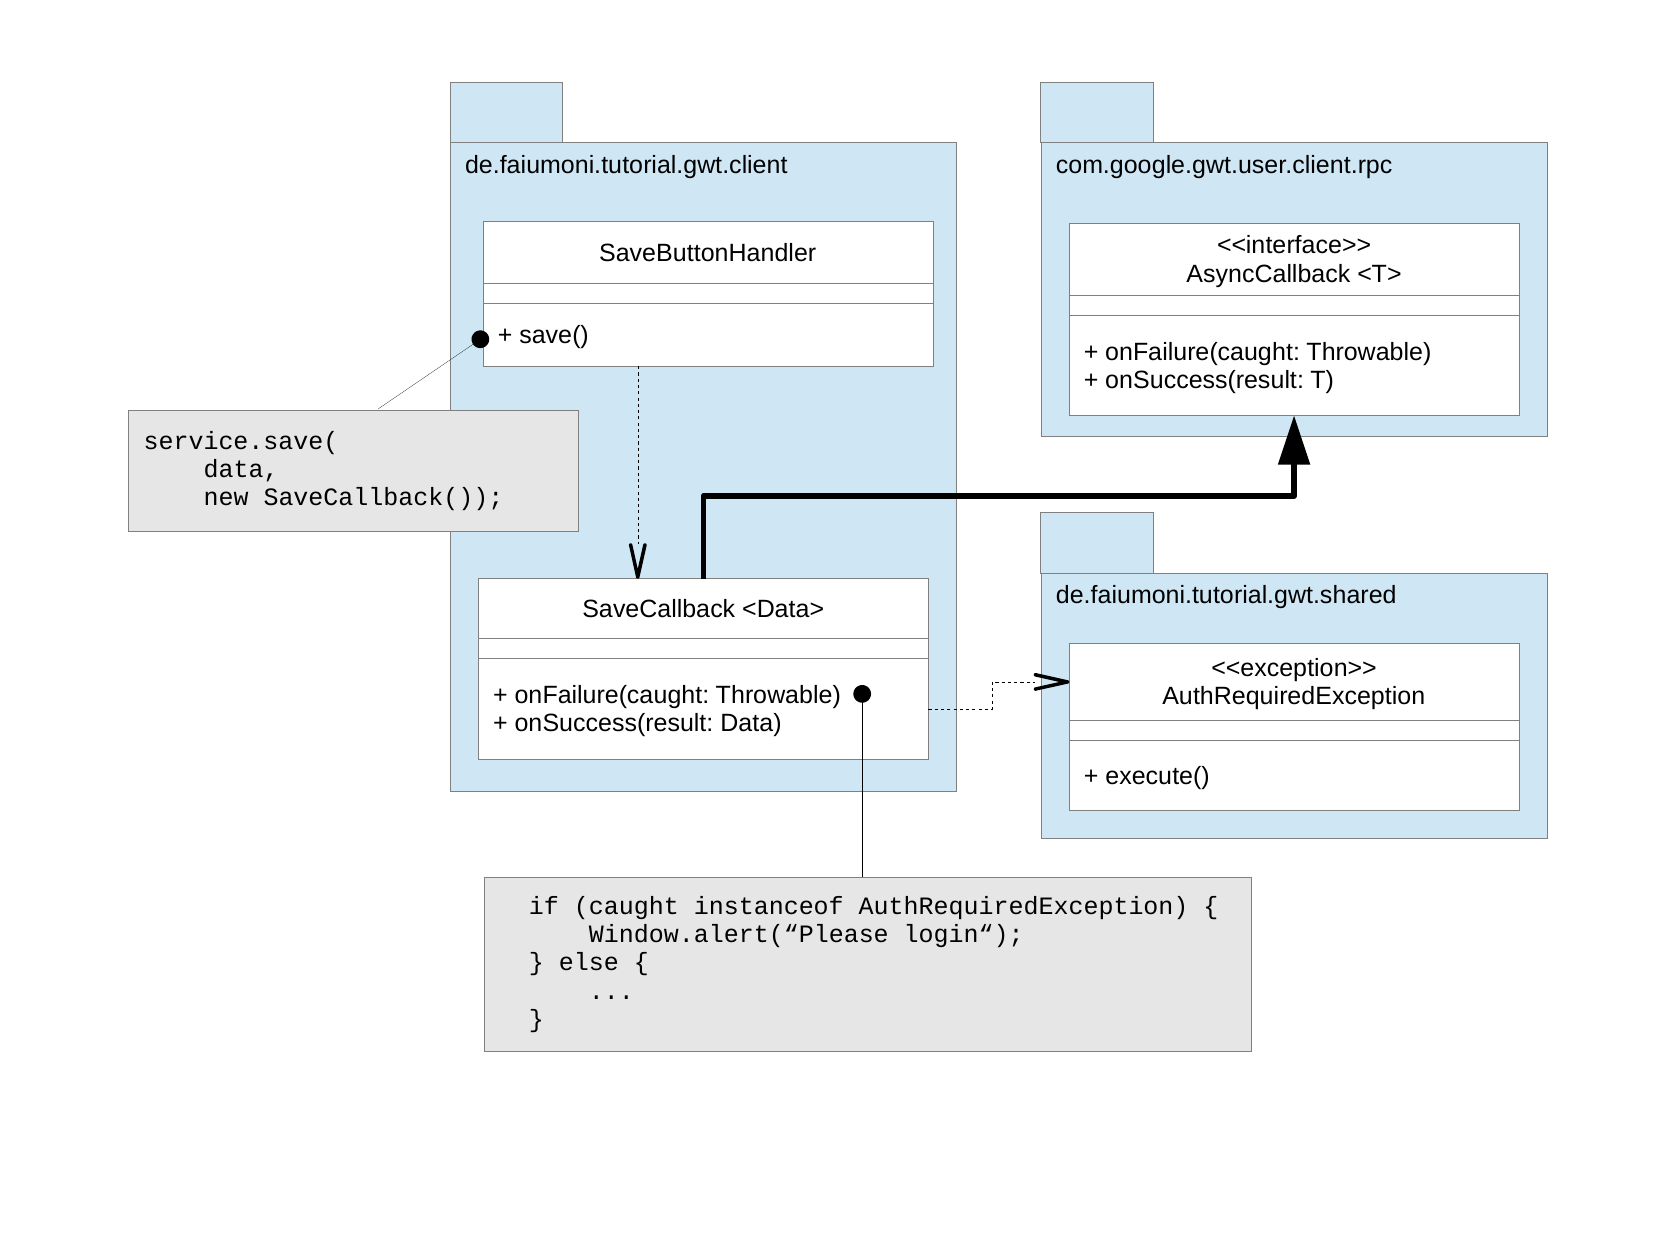

de.faiumoni.tutorial.gwt.client
com.google.gwt.user.client.rpc
SaveButtonHandler
<<interface>>
AsyncCallback <T>
+ save()
+ onFailure(caught: Throwable)
+ onSuccess(result: T)
service.save(
 data,
 new SaveCallback());
de.faiumoni.tutorial.gwt.shared
SaveCallback <Data>
<<exception>>
AuthRequiredException
+ onFailure(caught: Throwable)
+ onSuccess(result: Data)
+ execute()
 if (caught instanceof AuthRequiredException) {
 Window.alert(“Please login“);
 } else {
 ...
 }